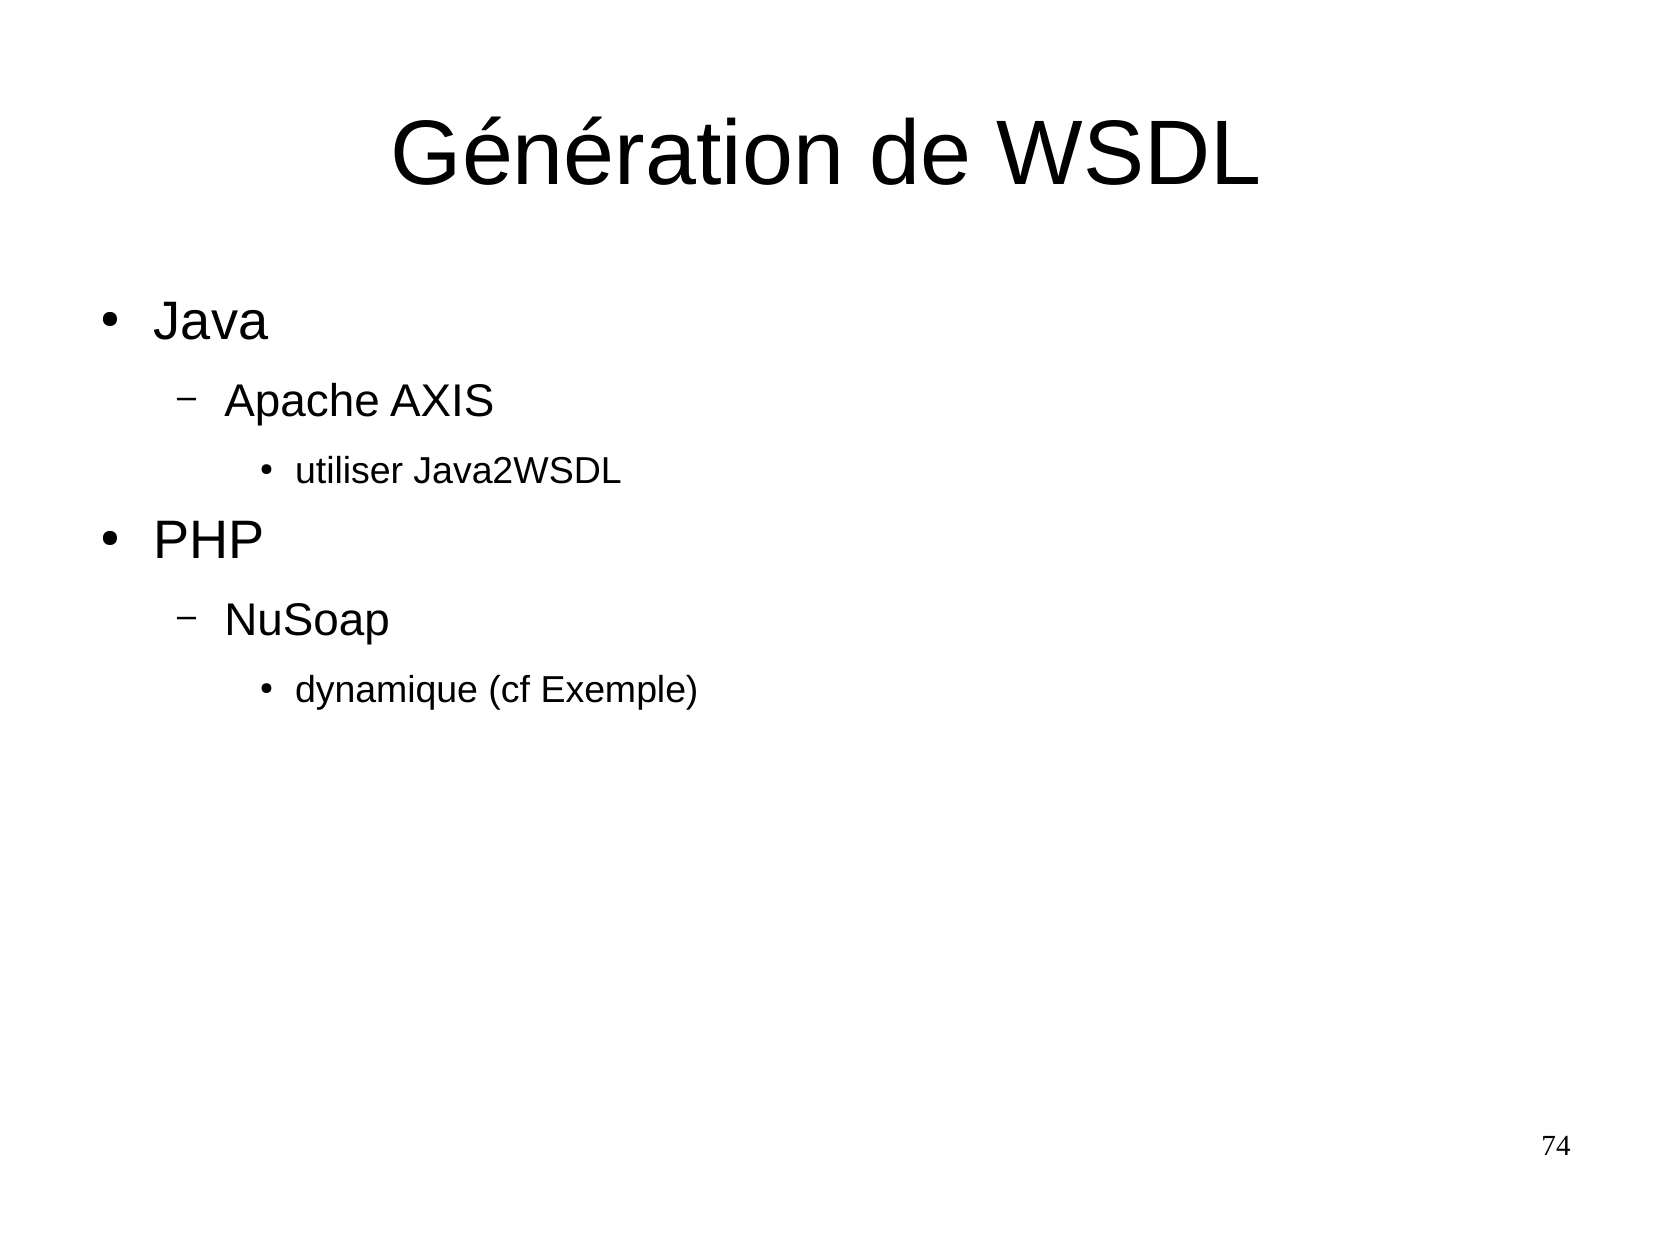

# Génération de WSDL
Java
Apache AXIS
utiliser Java2WSDL
PHP
NuSoap
dynamique (cf Exemple)
74